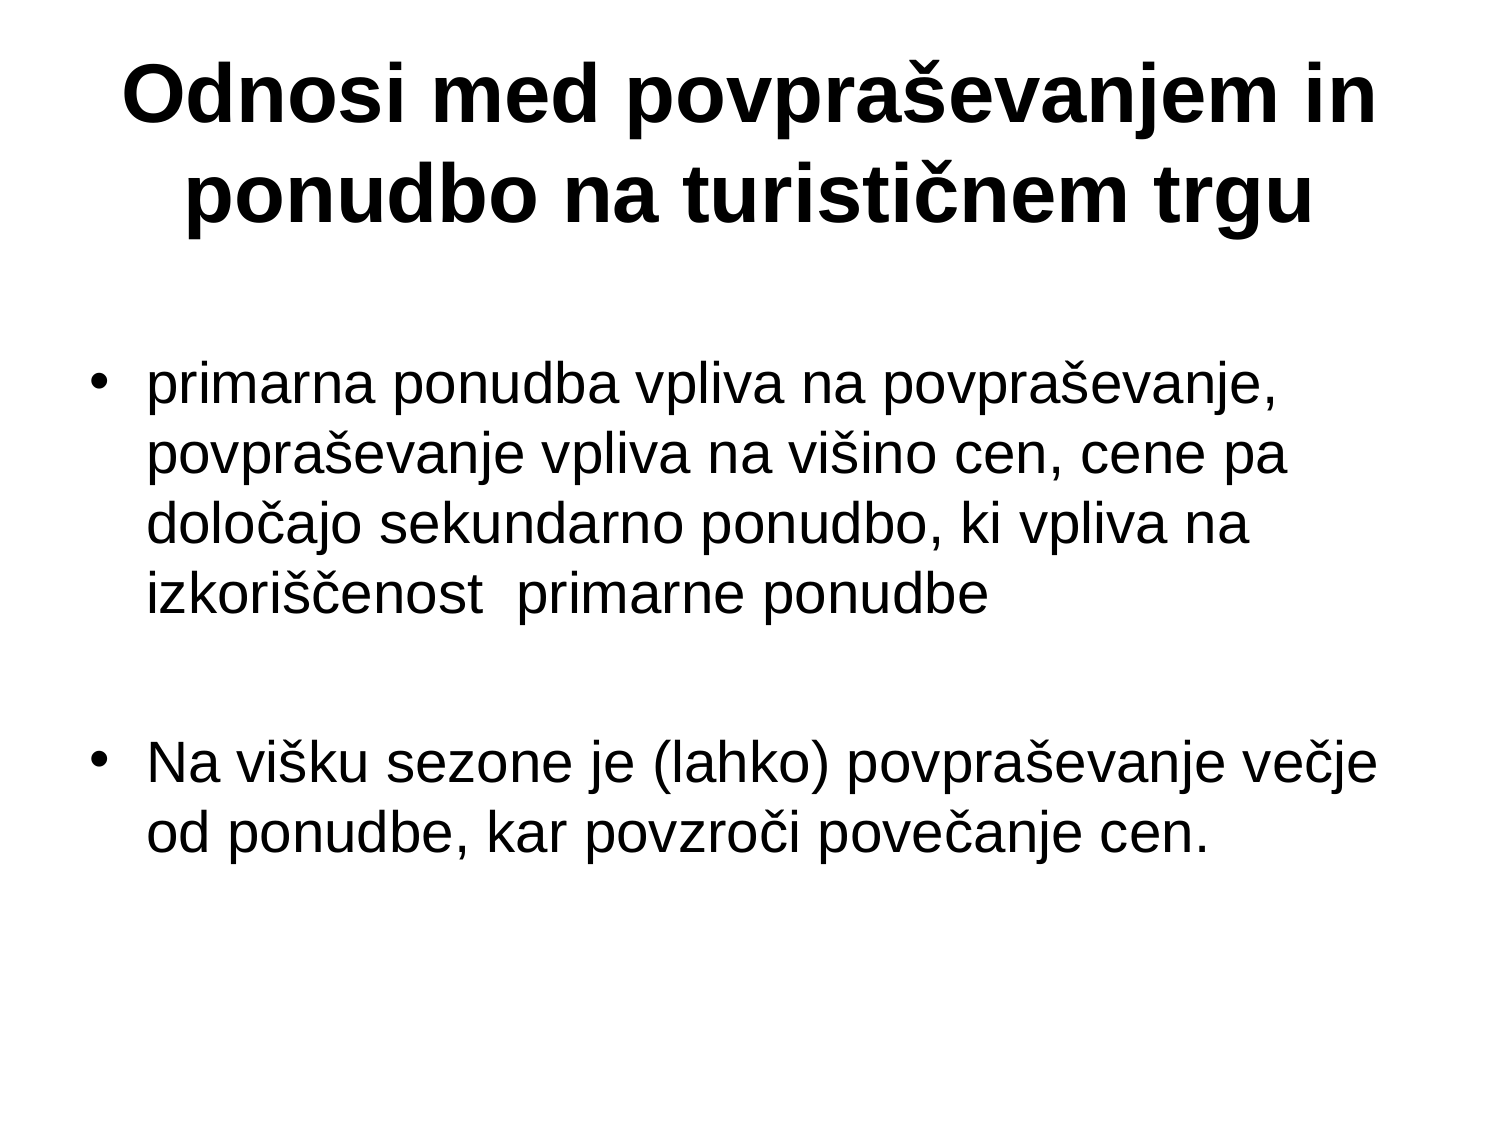

# Odnosi med povpraševanjem in ponudbo na turističnem trgu
primarna ponudba vpliva na povpraševanje, povpraševanje vpliva na višino cen, cene pa določajo sekundarno ponudbo, ki vpliva na izkoriščenost primarne ponudbe
Na višku sezone je (lahko) povpraševanje večje od ponudbe, kar povzroči povečanje cen.